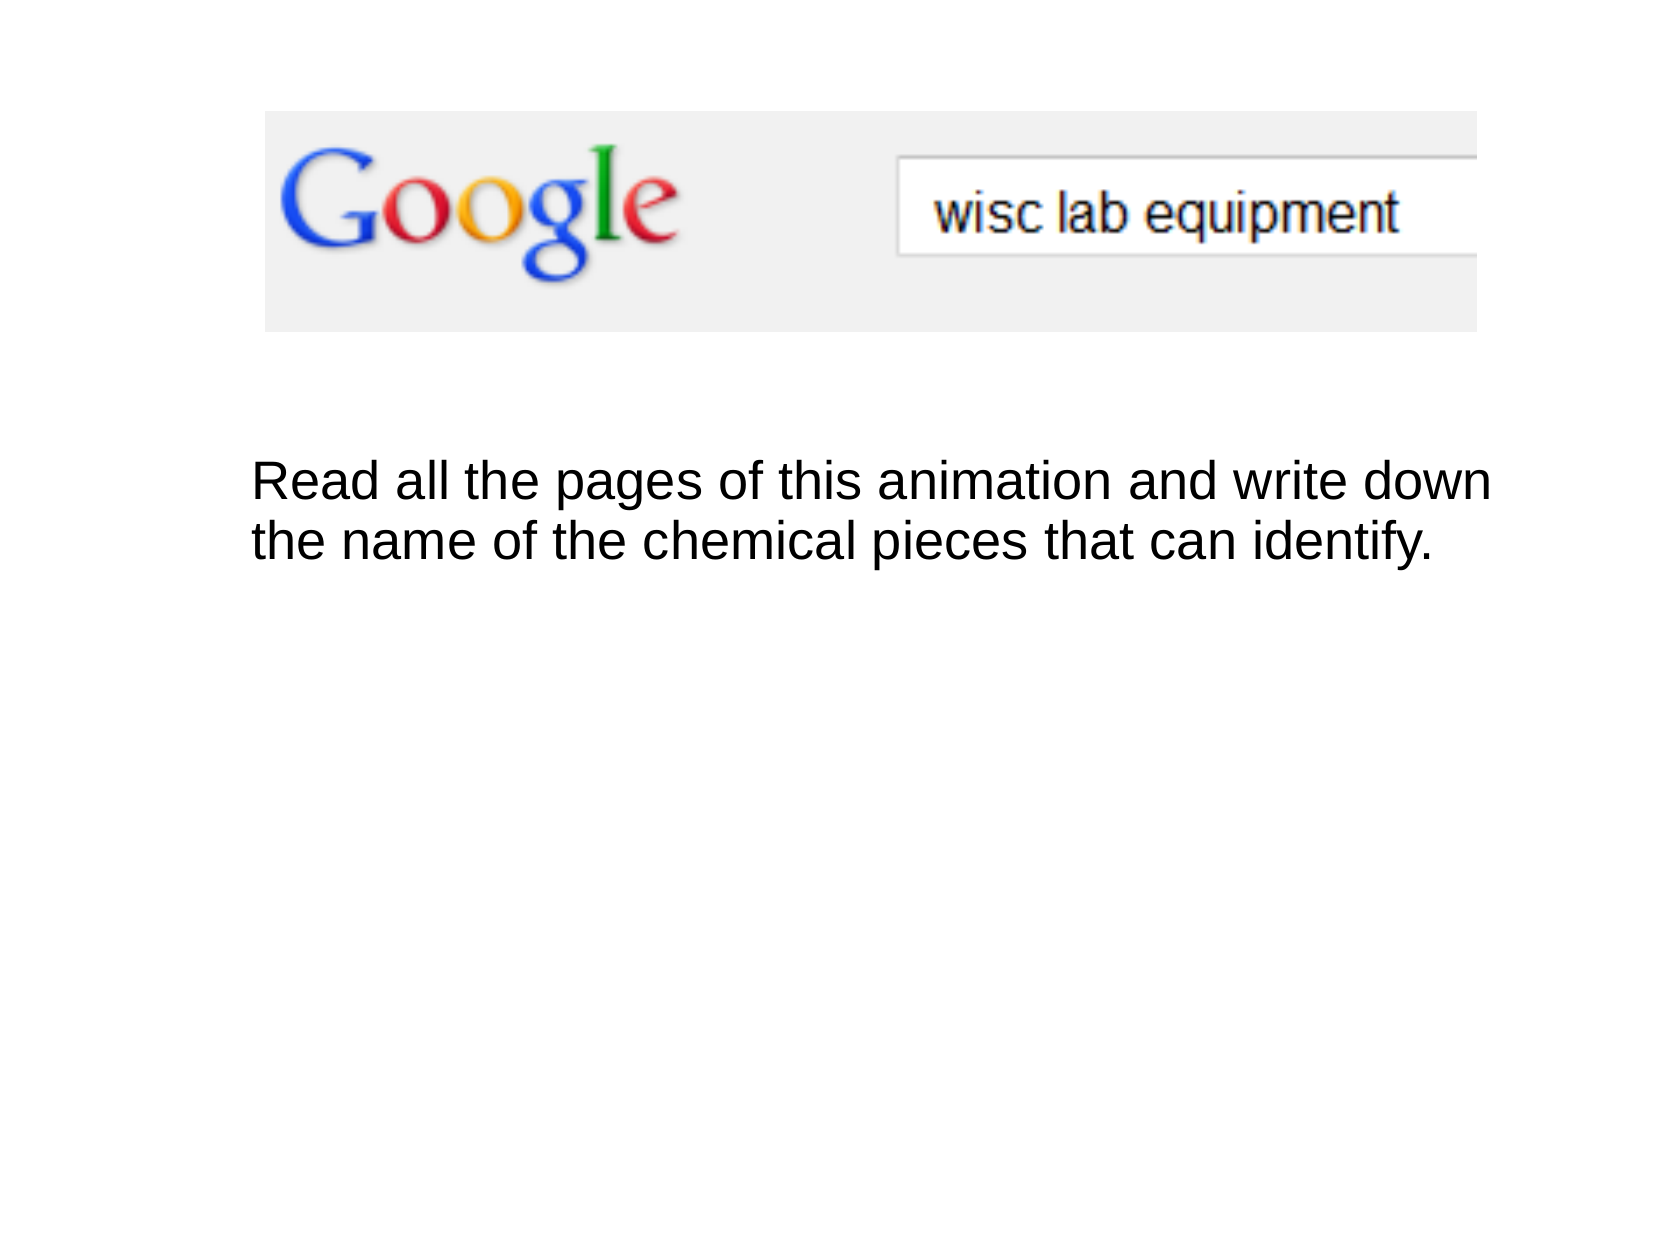

Read all the pages of this animation and write down the name of the chemical pieces that can identify.